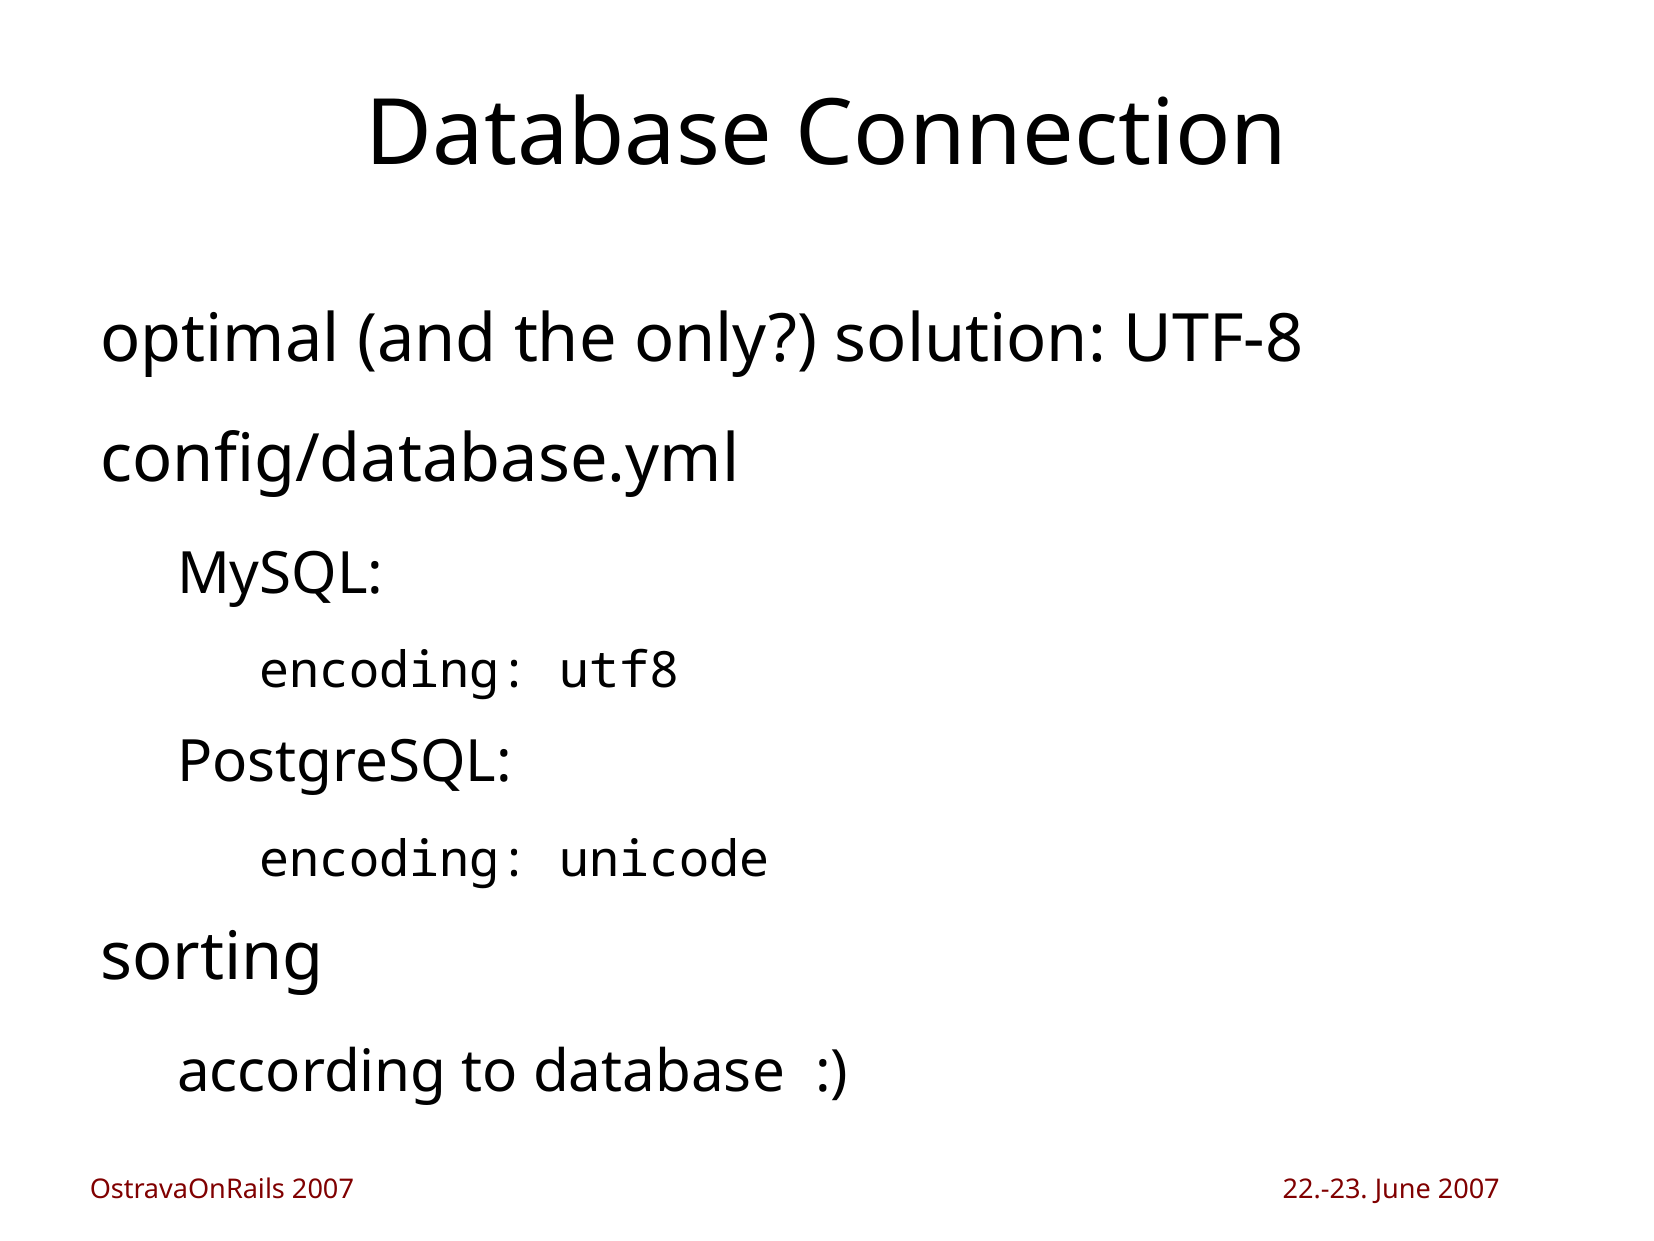

# Database Connection
optimal (and the only?) solution: UTF-8
config/database.yml
MySQL:
encoding: utf8
PostgreSQL:
encoding: unicode
sorting
according to database :)